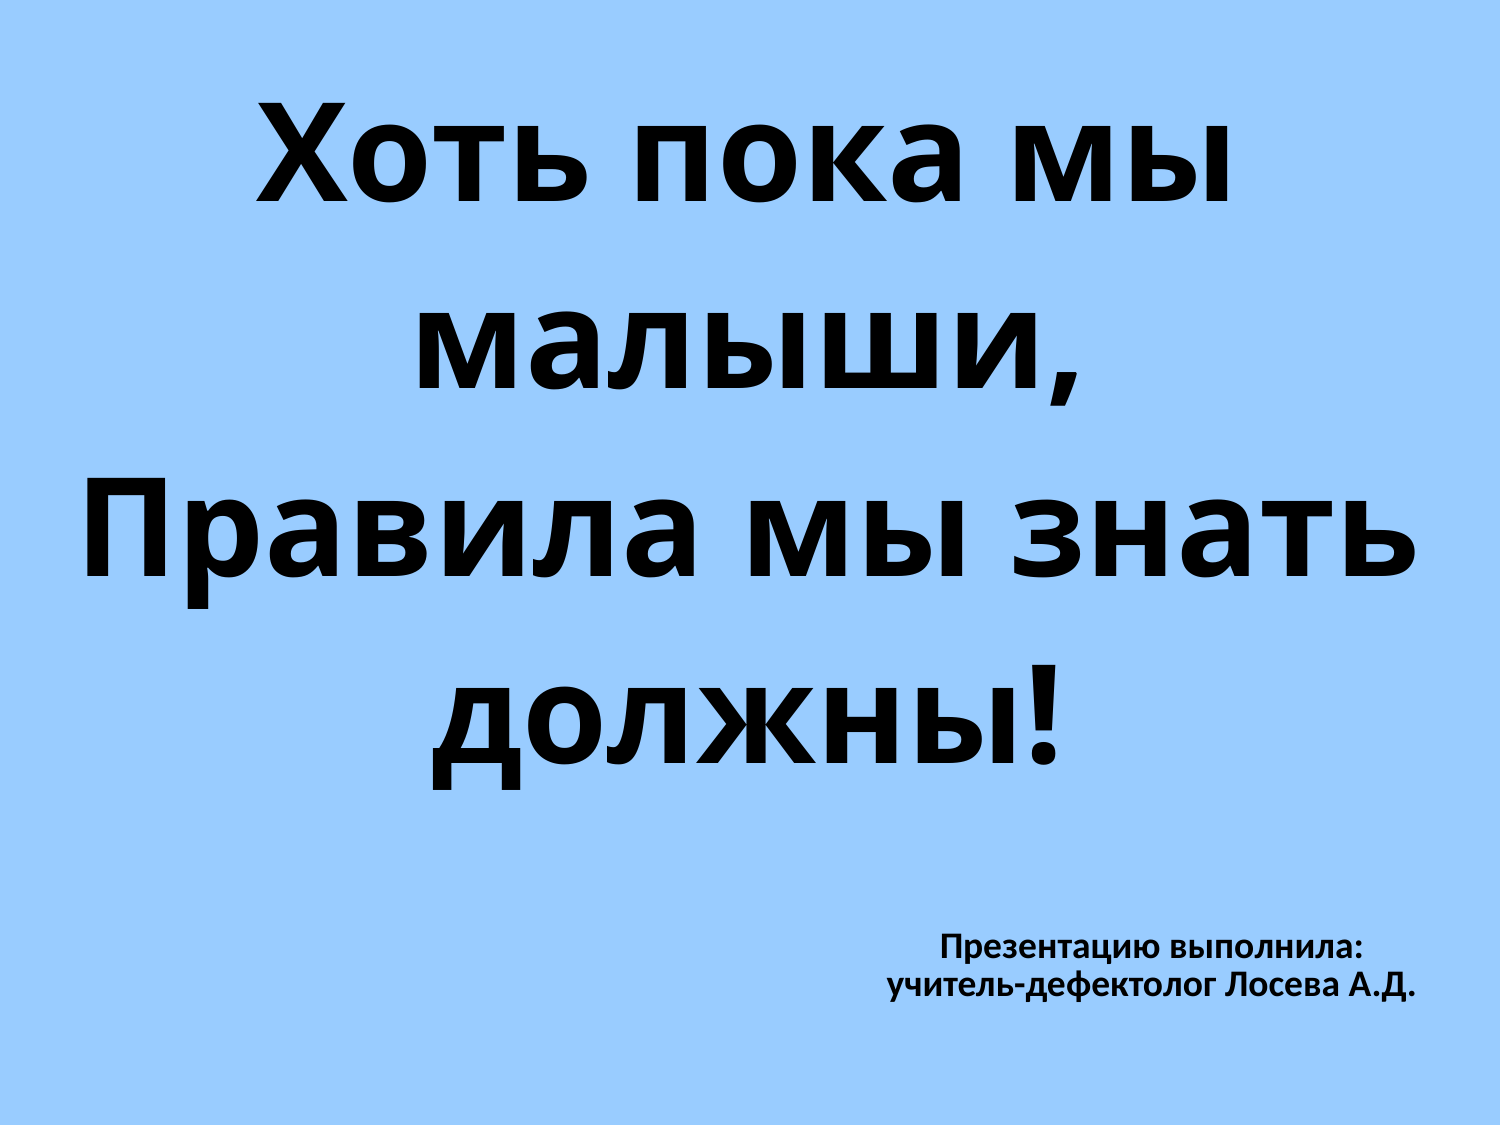

Хоть пока мы малыши,
Правила мы знать должны!
Презентацию выполнила:
учитель-дефектолог Лосева А.Д.